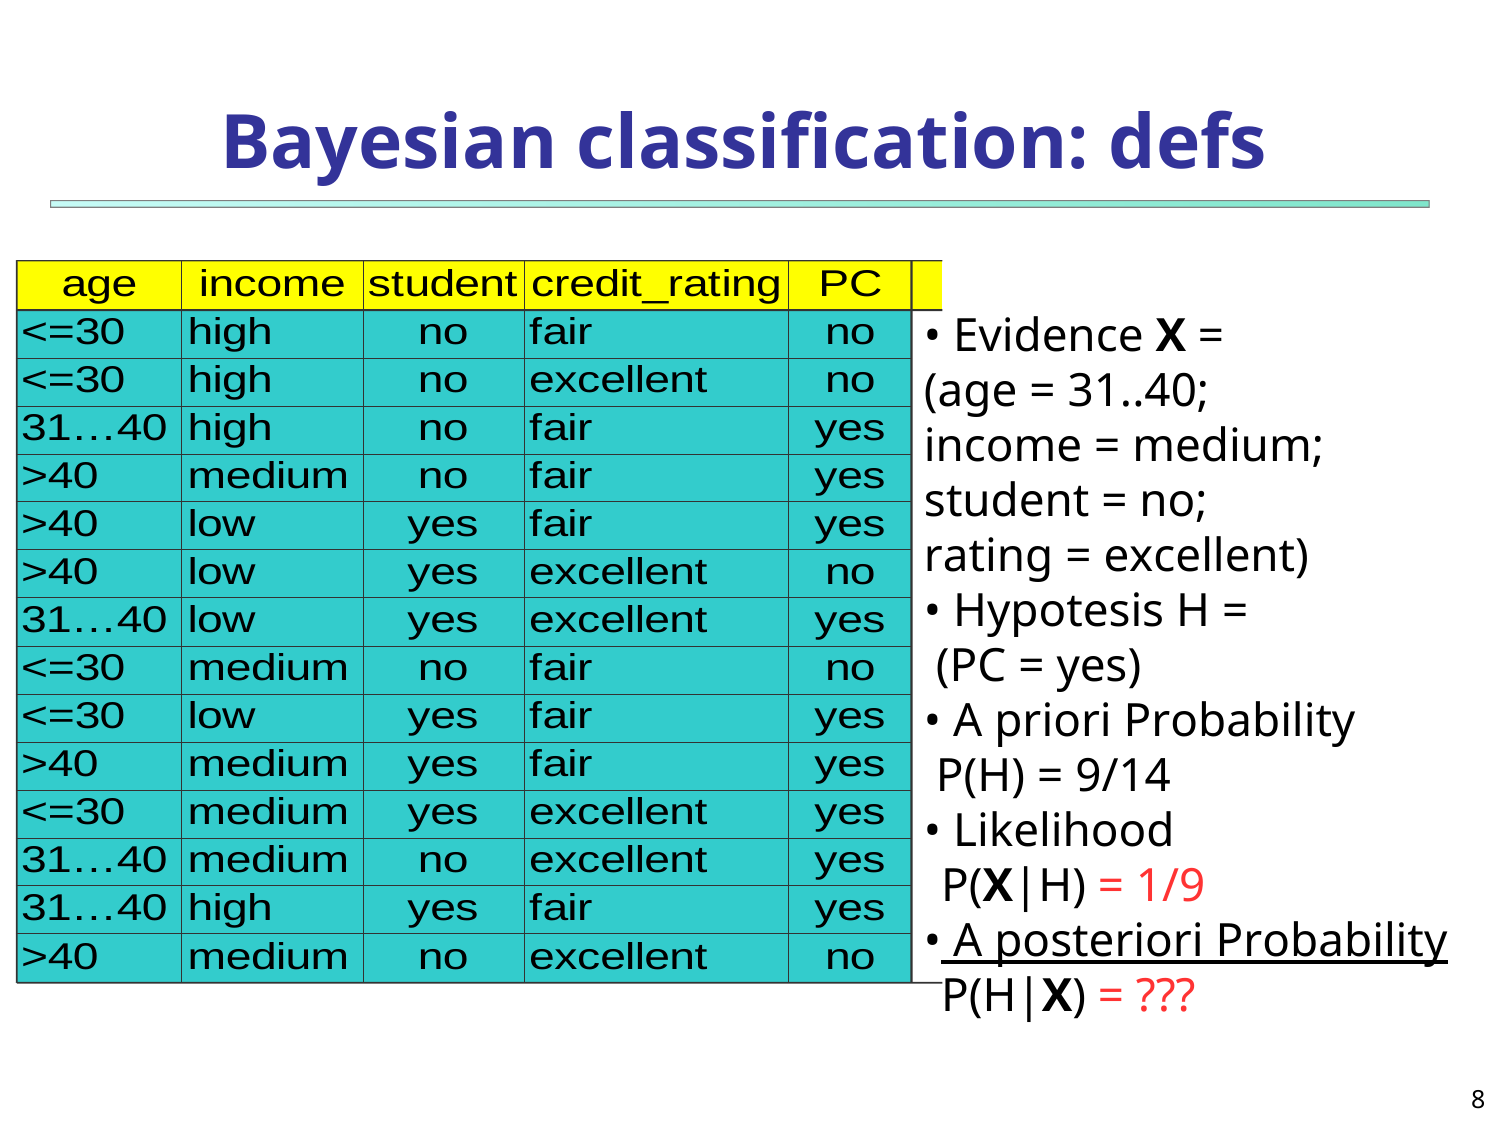

# Bayesian classification: defs
 Evidence X =
(age = 31..40;
income = medium;
student = no;
rating = excellent)
 Hypotesis H =
 (PC = yes)
 A priori Probability
 P(H) = 9/14
 Likelihood
P(X|H) = 1/9
 A posteriori Probability
P(H|X) = ???